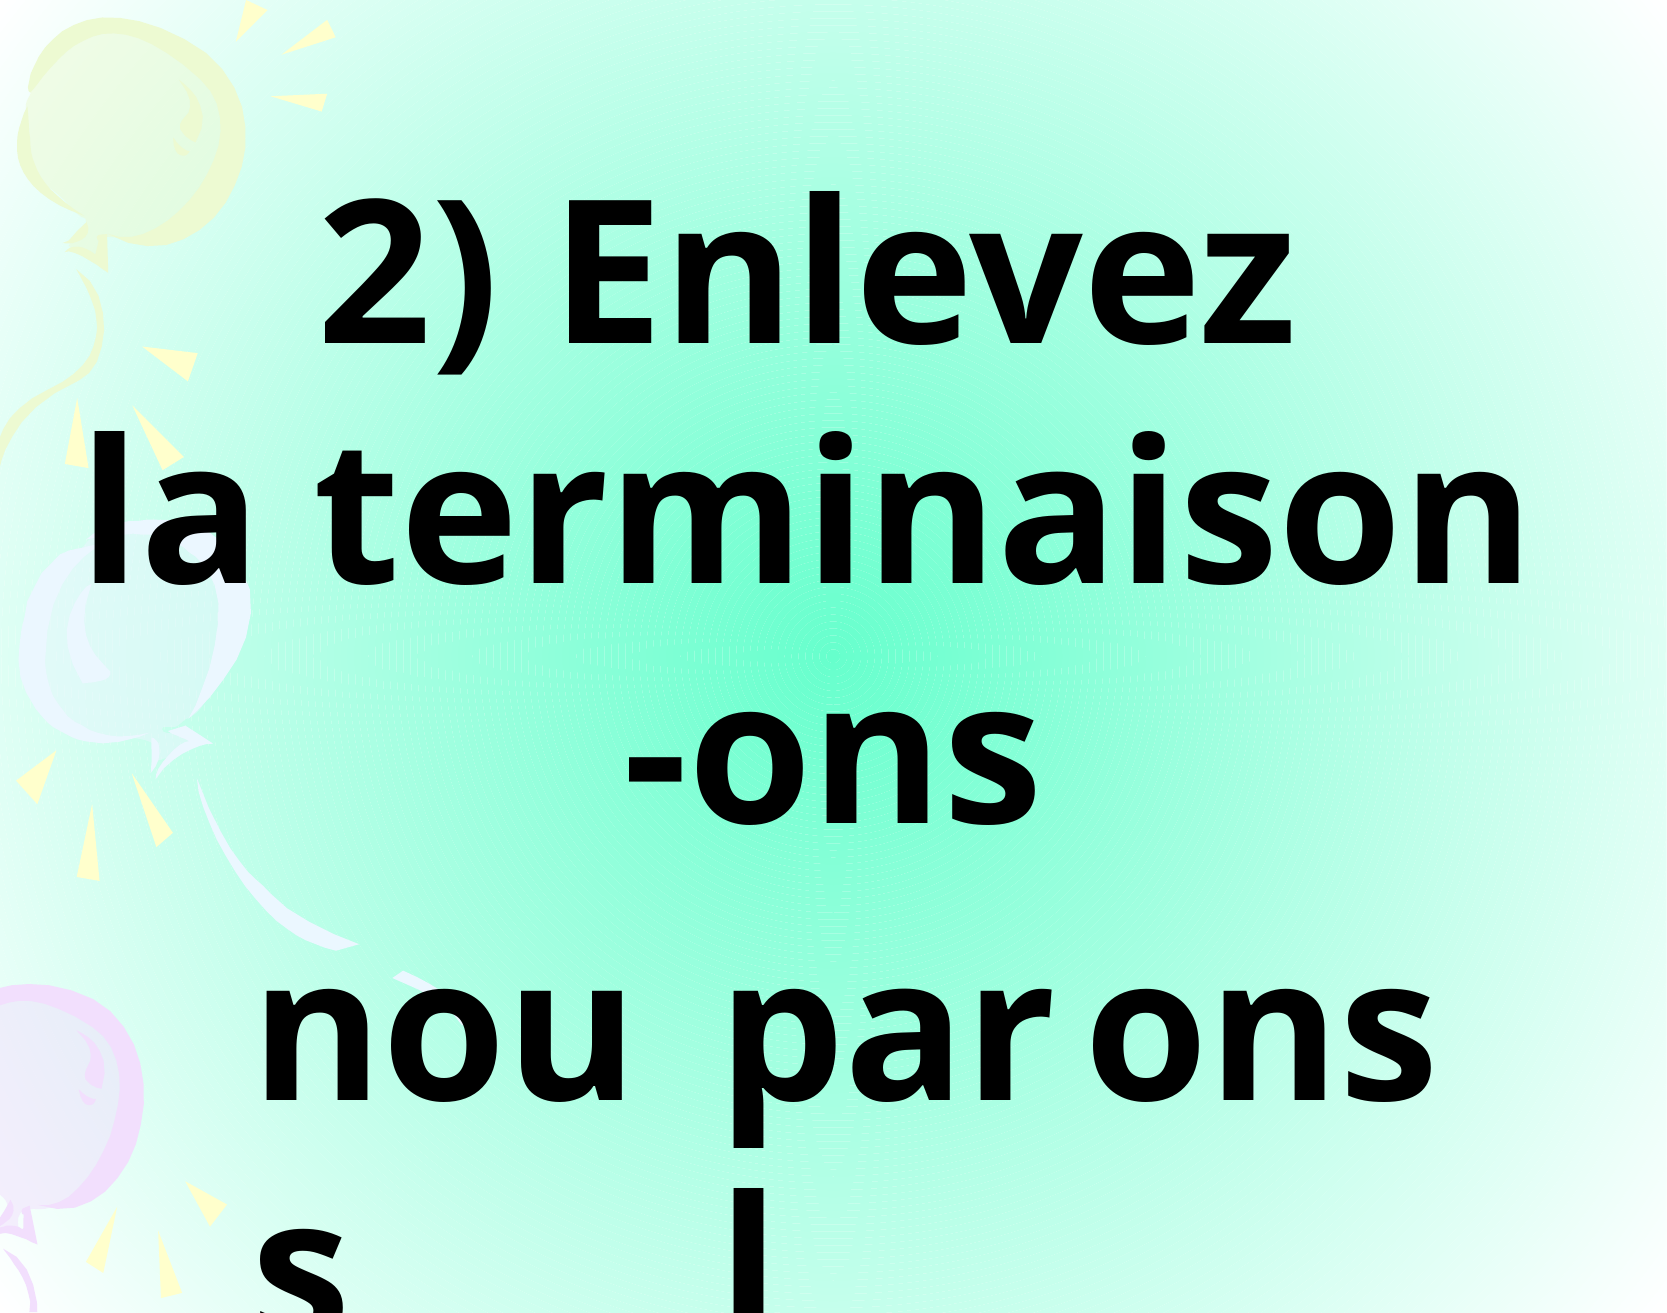

2) Enlevez
la terminaison
-ons
parl
nous
ons